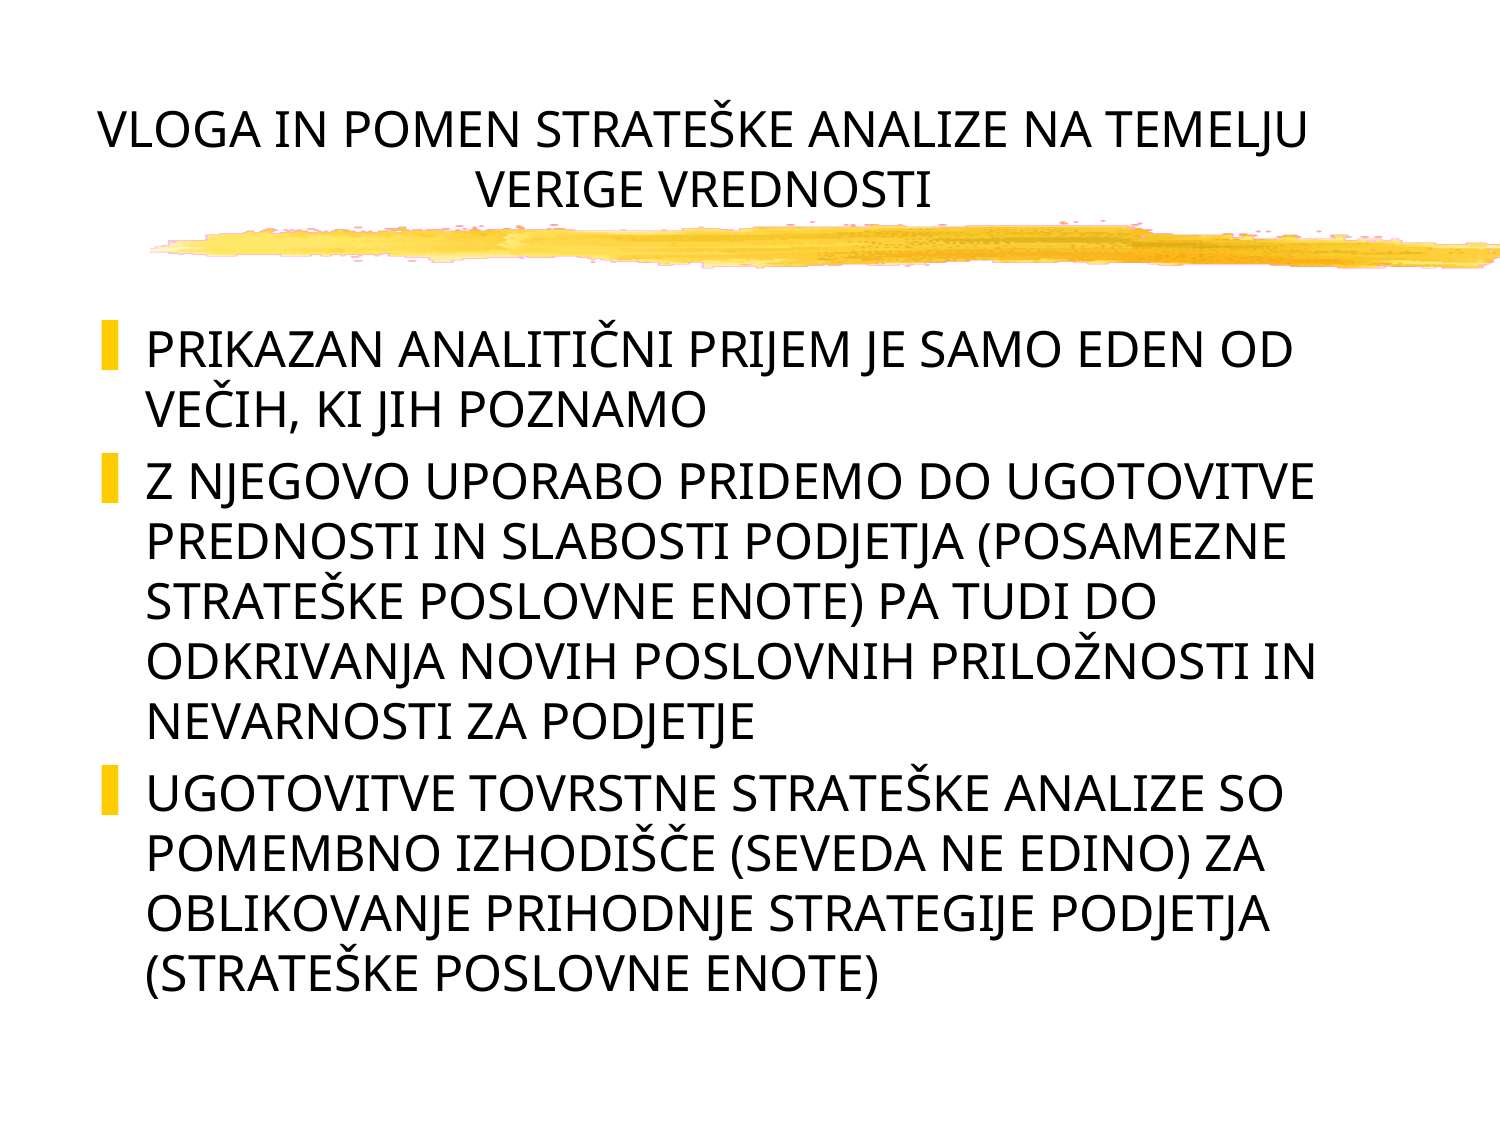

# VLOGA IN POMEN STRATEŠKE ANALIZE NA TEMELJU VERIGE VREDNOSTI
PRIKAZAN ANALITIČNI PRIJEM JE SAMO EDEN OD VEČIH, KI JIH POZNAMO
Z NJEGOVO UPORABO PRIDEMO DO UGOTOVITVE PREDNOSTI IN SLABOSTI PODJETJA (POSAMEZNE STRATEŠKE POSLOVNE ENOTE) PA TUDI DO ODKRIVANJA NOVIH POSLOVNIH PRILOŽNOSTI IN NEVARNOSTI ZA PODJETJE
UGOTOVITVE TOVRSTNE STRATEŠKE ANALIZE SO POMEMBNO IZHODIŠČE (SEVEDA NE EDINO) ZA OBLIKOVANJE PRIHODNJE STRATEGIJE PODJETJA (STRATEŠKE POSLOVNE ENOTE)